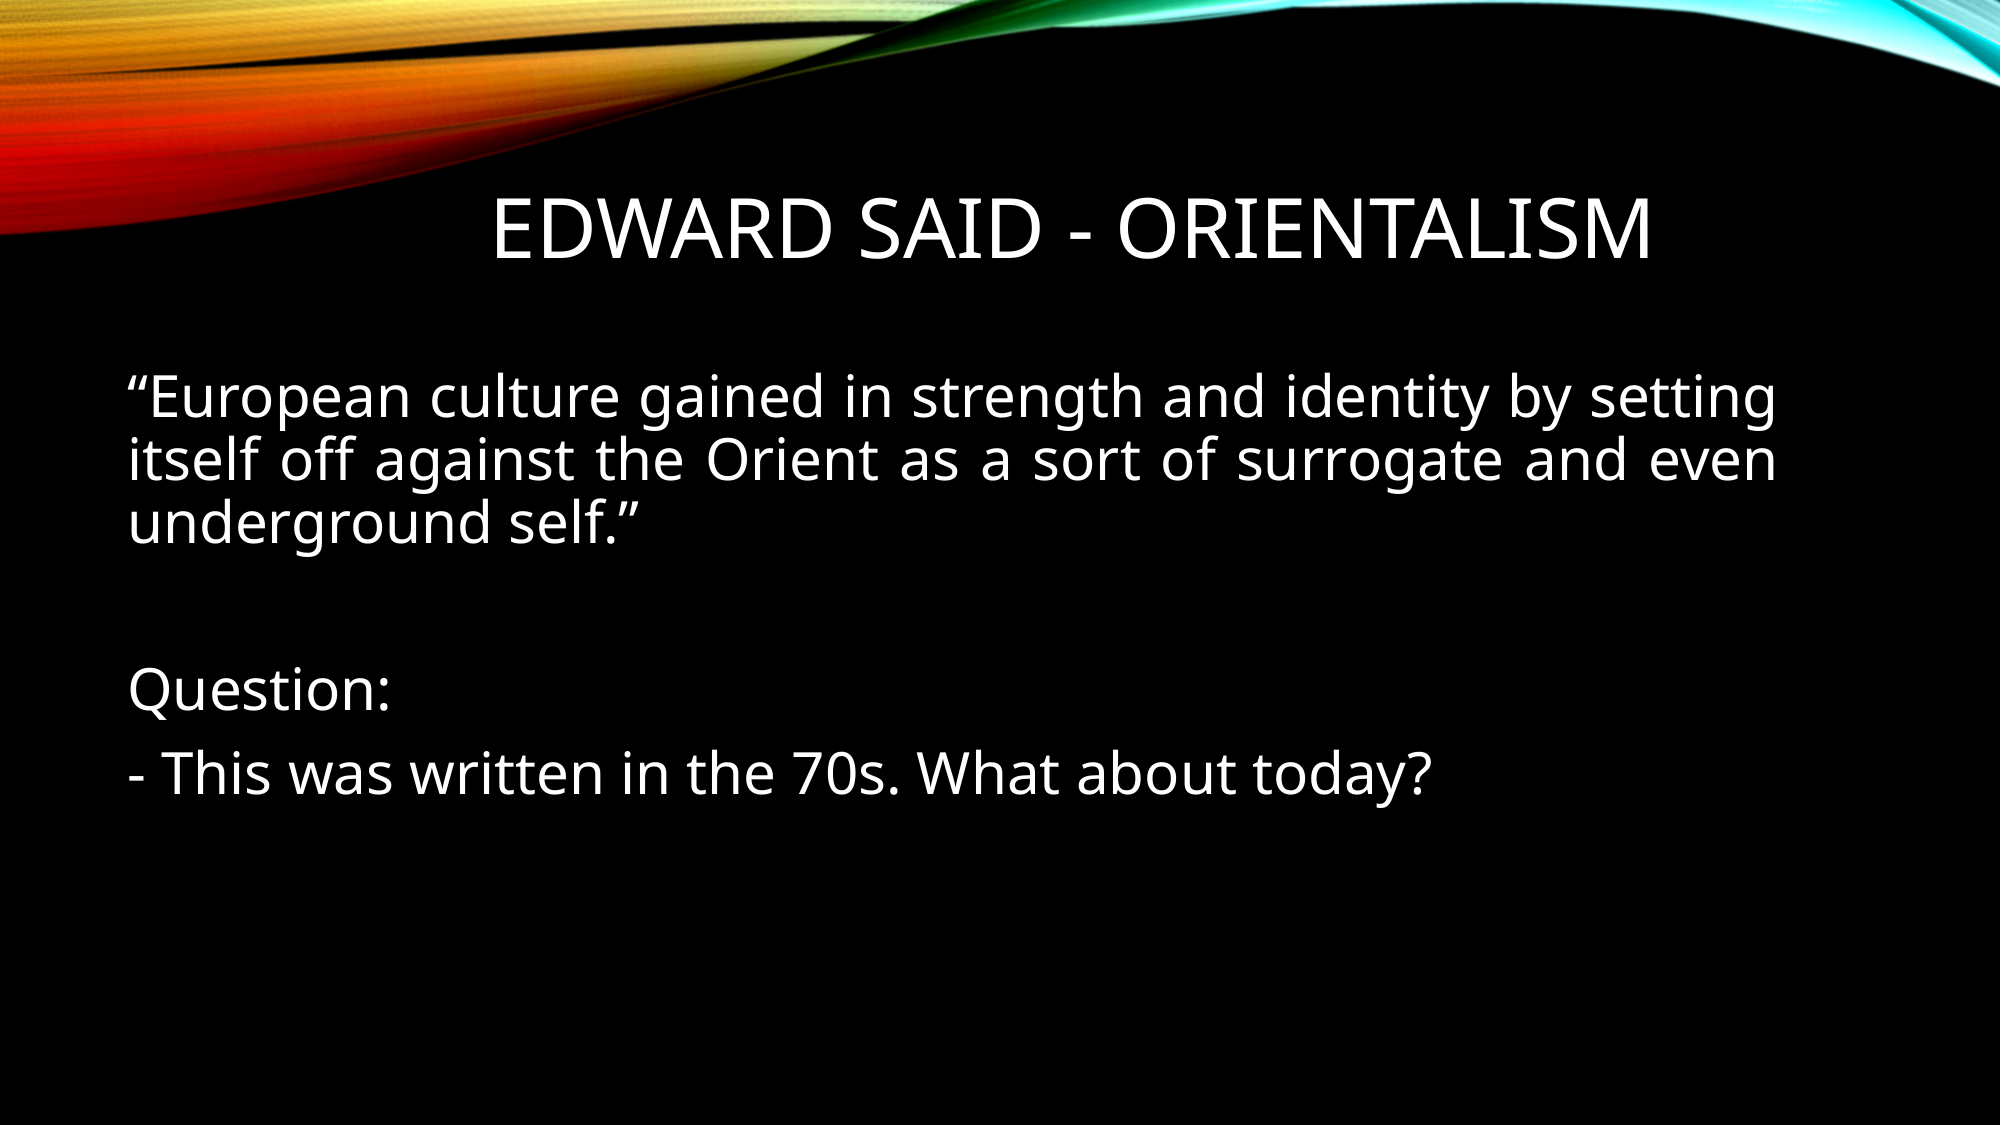

# Edward Said - Orientalism
“European culture gained in strength and identity by setting itself off against the Orient as a sort of surrogate and even underground self.”
Question:
- This was written in the 70s. What about today?